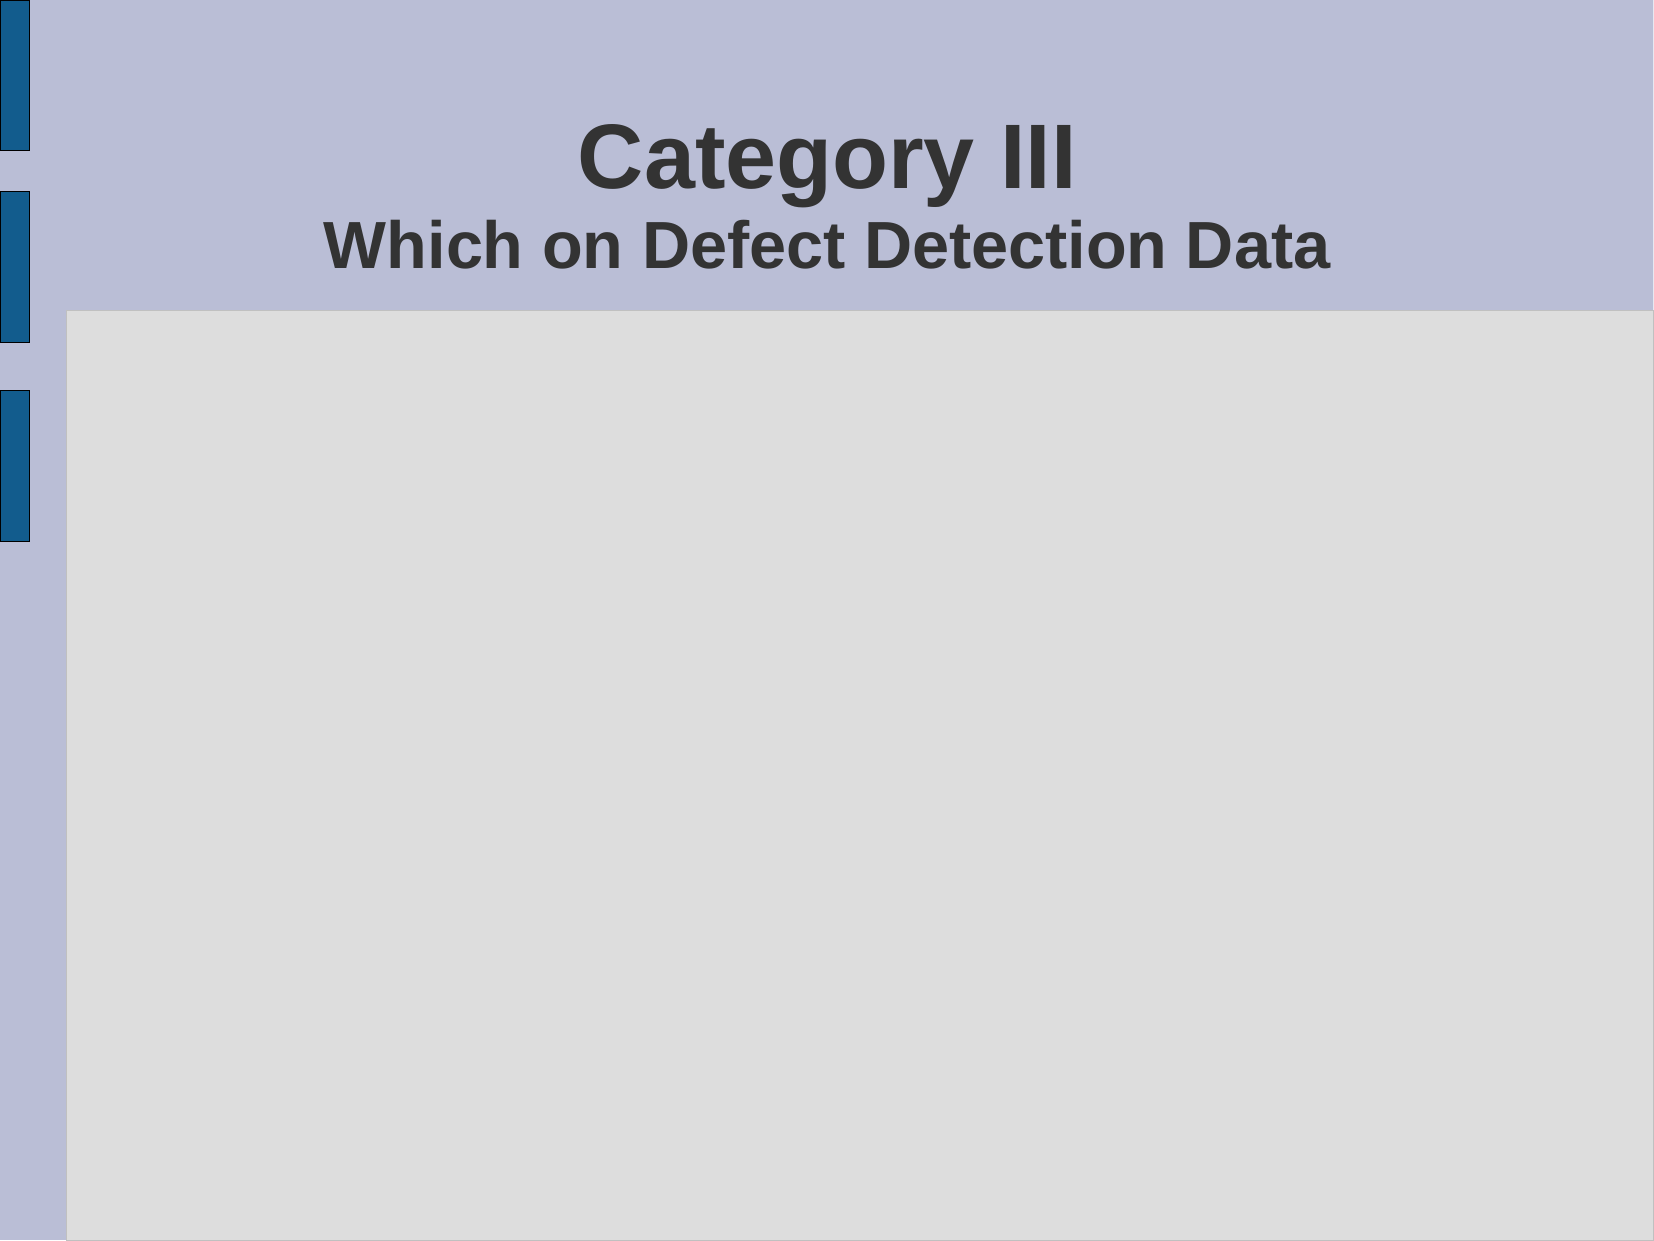

# Category III Which on Defect Detection Data